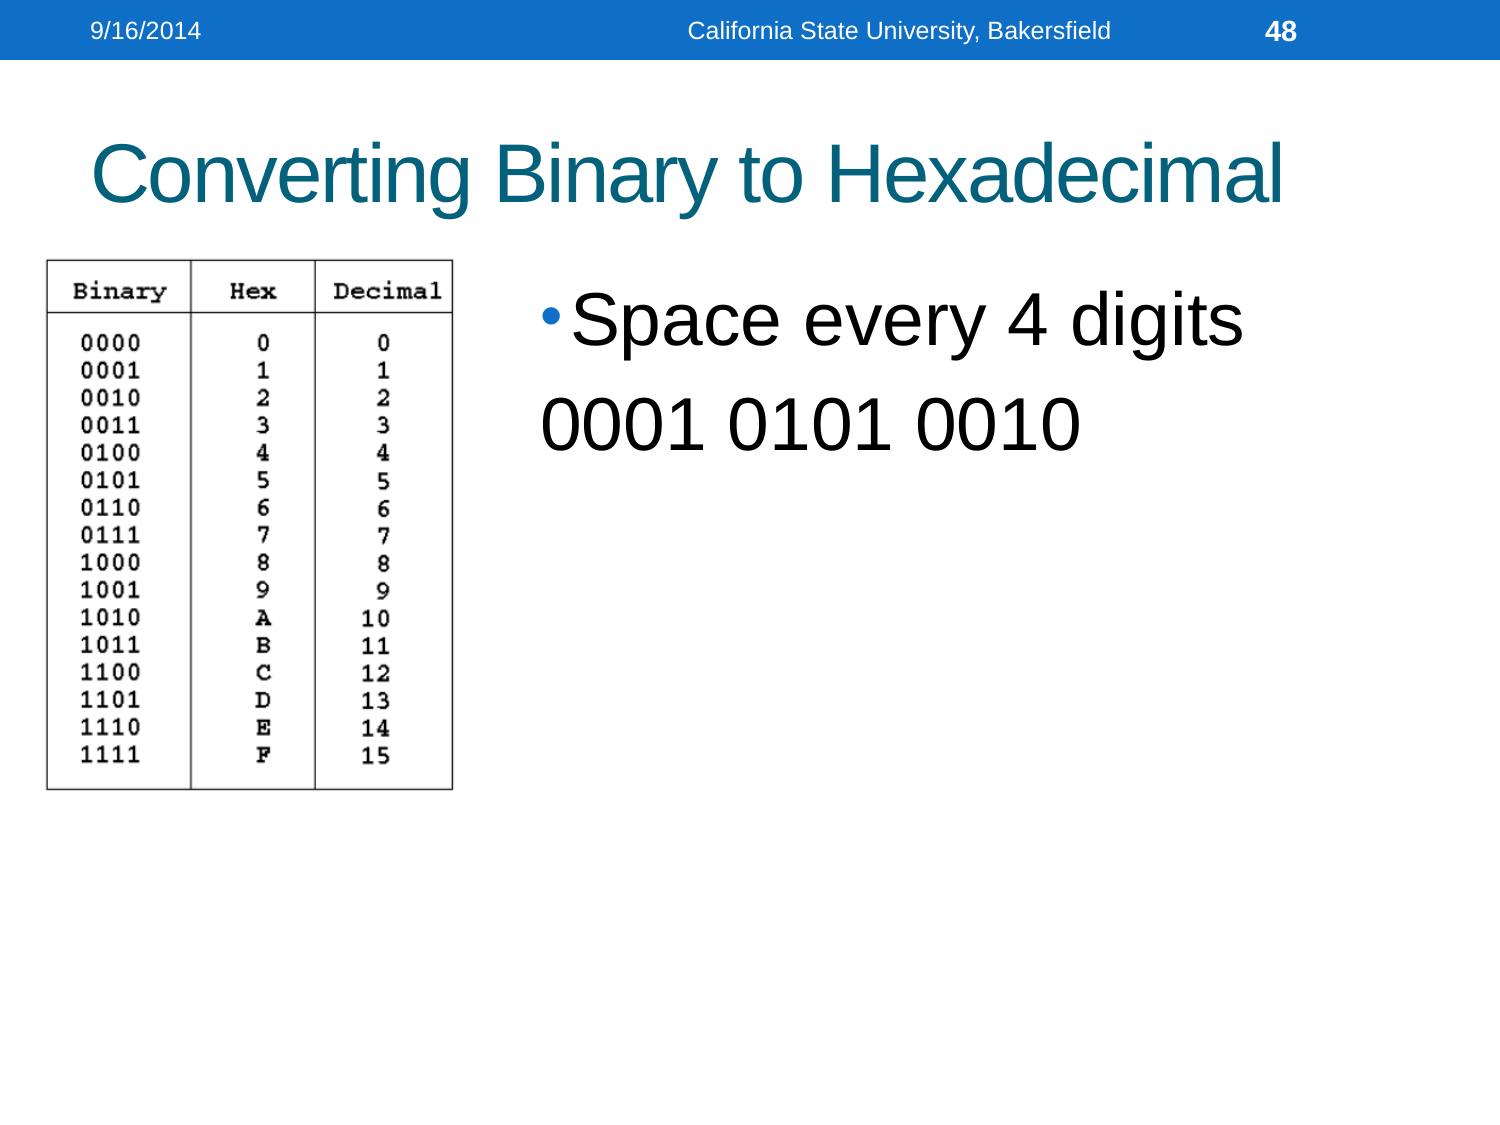

9/16/2014
California State University, Bakersfield
# Converting Binary to Hexadecimal
Space every 4 digits
0001 0101 0010